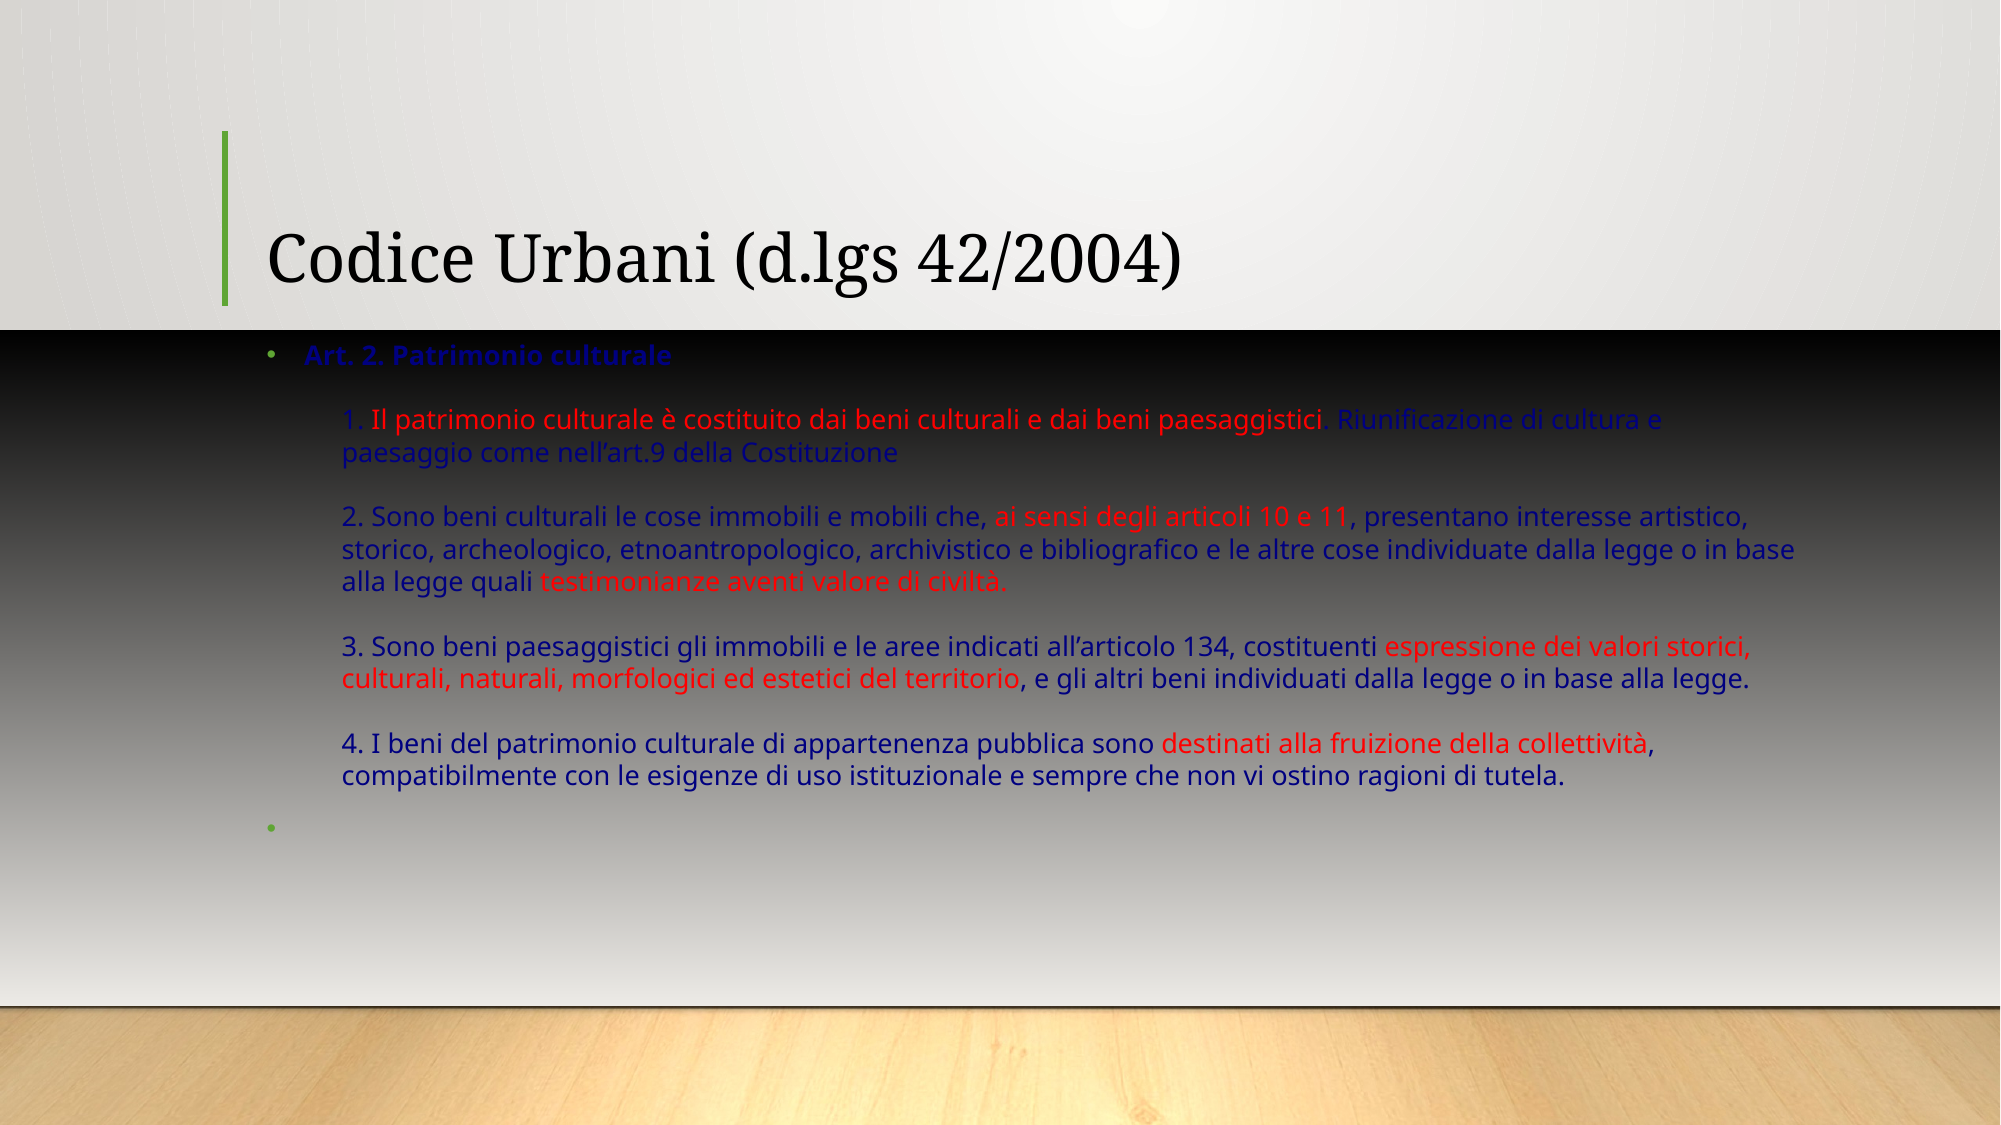

# Codice Urbani (d.lgs 42/2004)
Art. 2. Patrimonio culturale
1. Il patrimonio culturale è costituito dai beni culturali e dai beni paesaggistici. Riunificazione di cultura e paesaggio come nell’art.9 della Costituzione
2. Sono beni culturali le cose immobili e mobili che, ai sensi degli articoli 10 e 11, presentano interesse artistico, storico, archeologico, etnoantropologico, archivistico e bibliografico e le altre cose individuate dalla legge o in base alla legge quali testimonianze aventi valore di civiltà. 
3. Sono beni paesaggistici gli immobili e le aree indicati all’articolo 134, costituenti espressione dei valori storici, culturali, naturali, morfologici ed estetici del territorio, e gli altri beni individuati dalla legge o in base alla legge.
4. I beni del patrimonio culturale di appartenenza pubblica sono destinati alla fruizione della collettività, compatibilmente con le esigenze di uso istituzionale e sempre che non vi ostino ragioni di tutela.